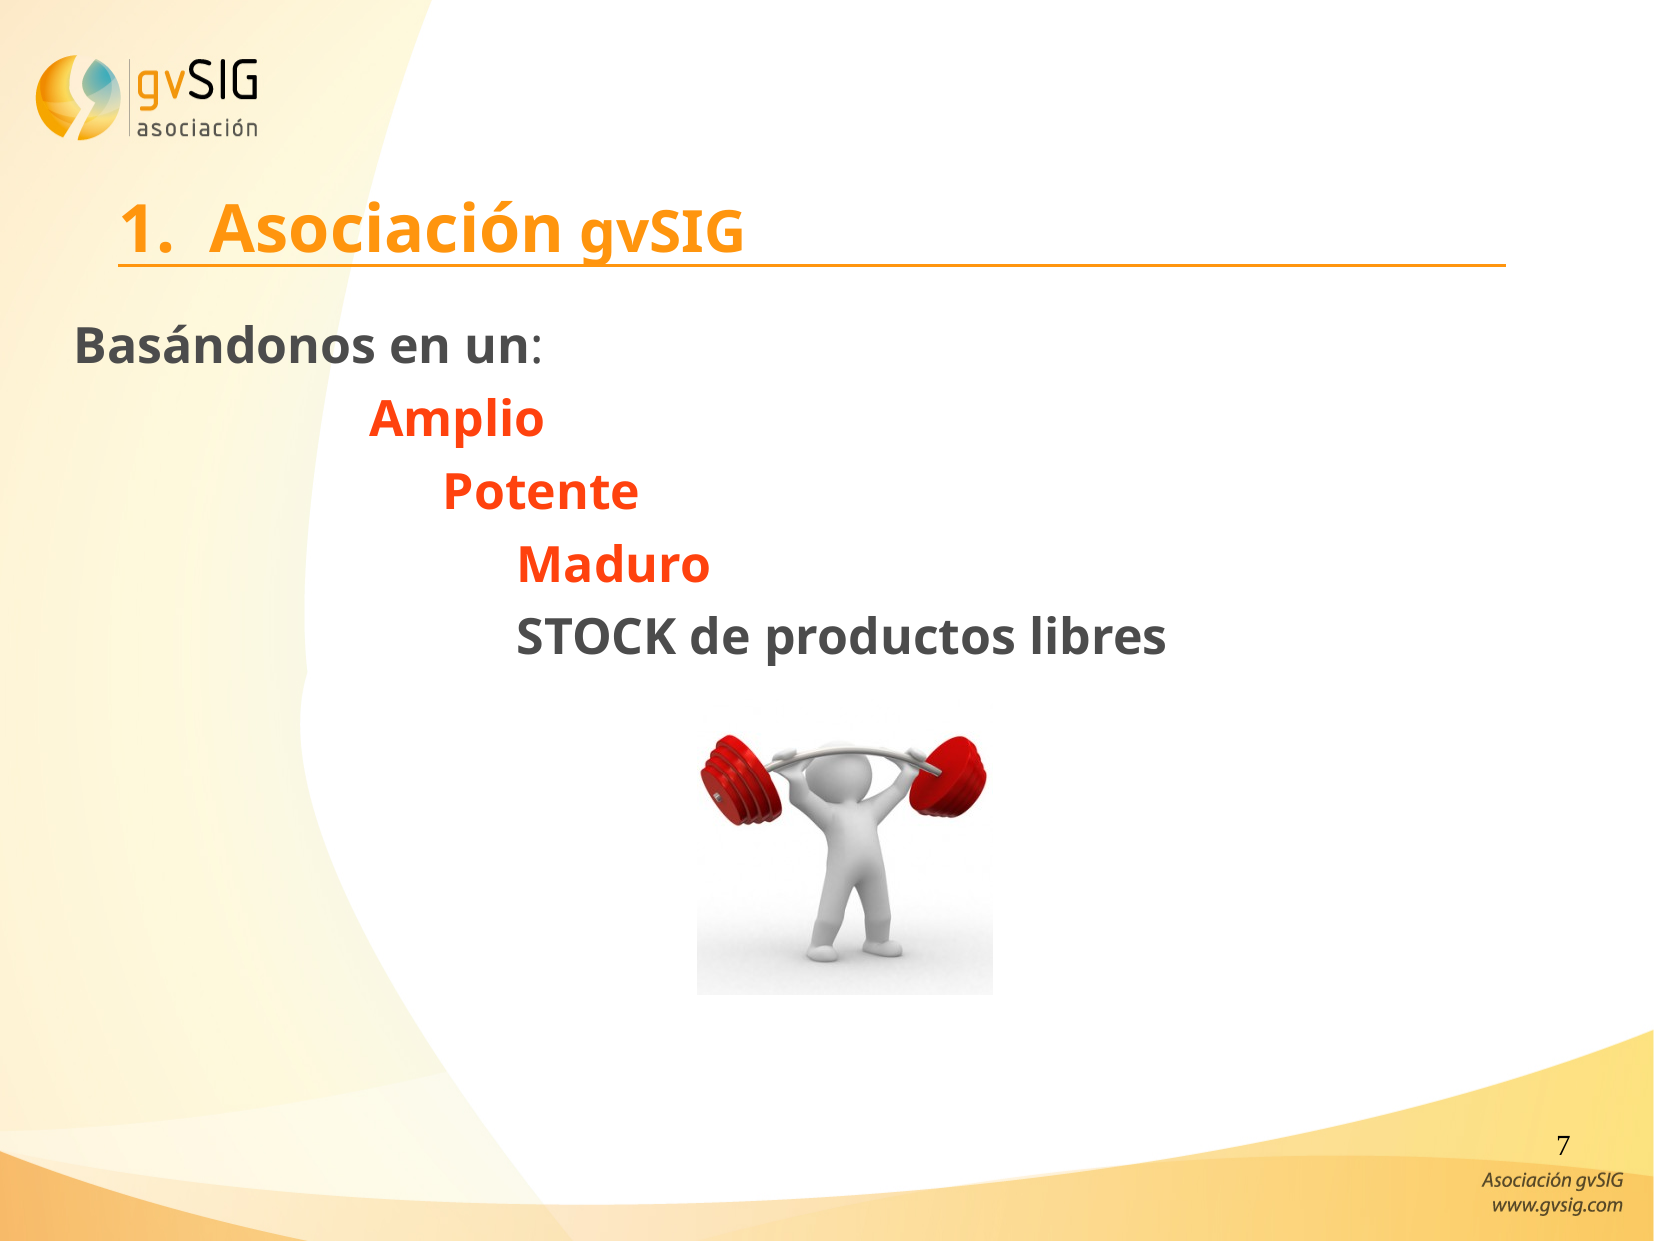

1. Asociación gvSIG
Basándonos en un:
	Amplio
		Potente
			Maduro
			STOCK de productos libres
7